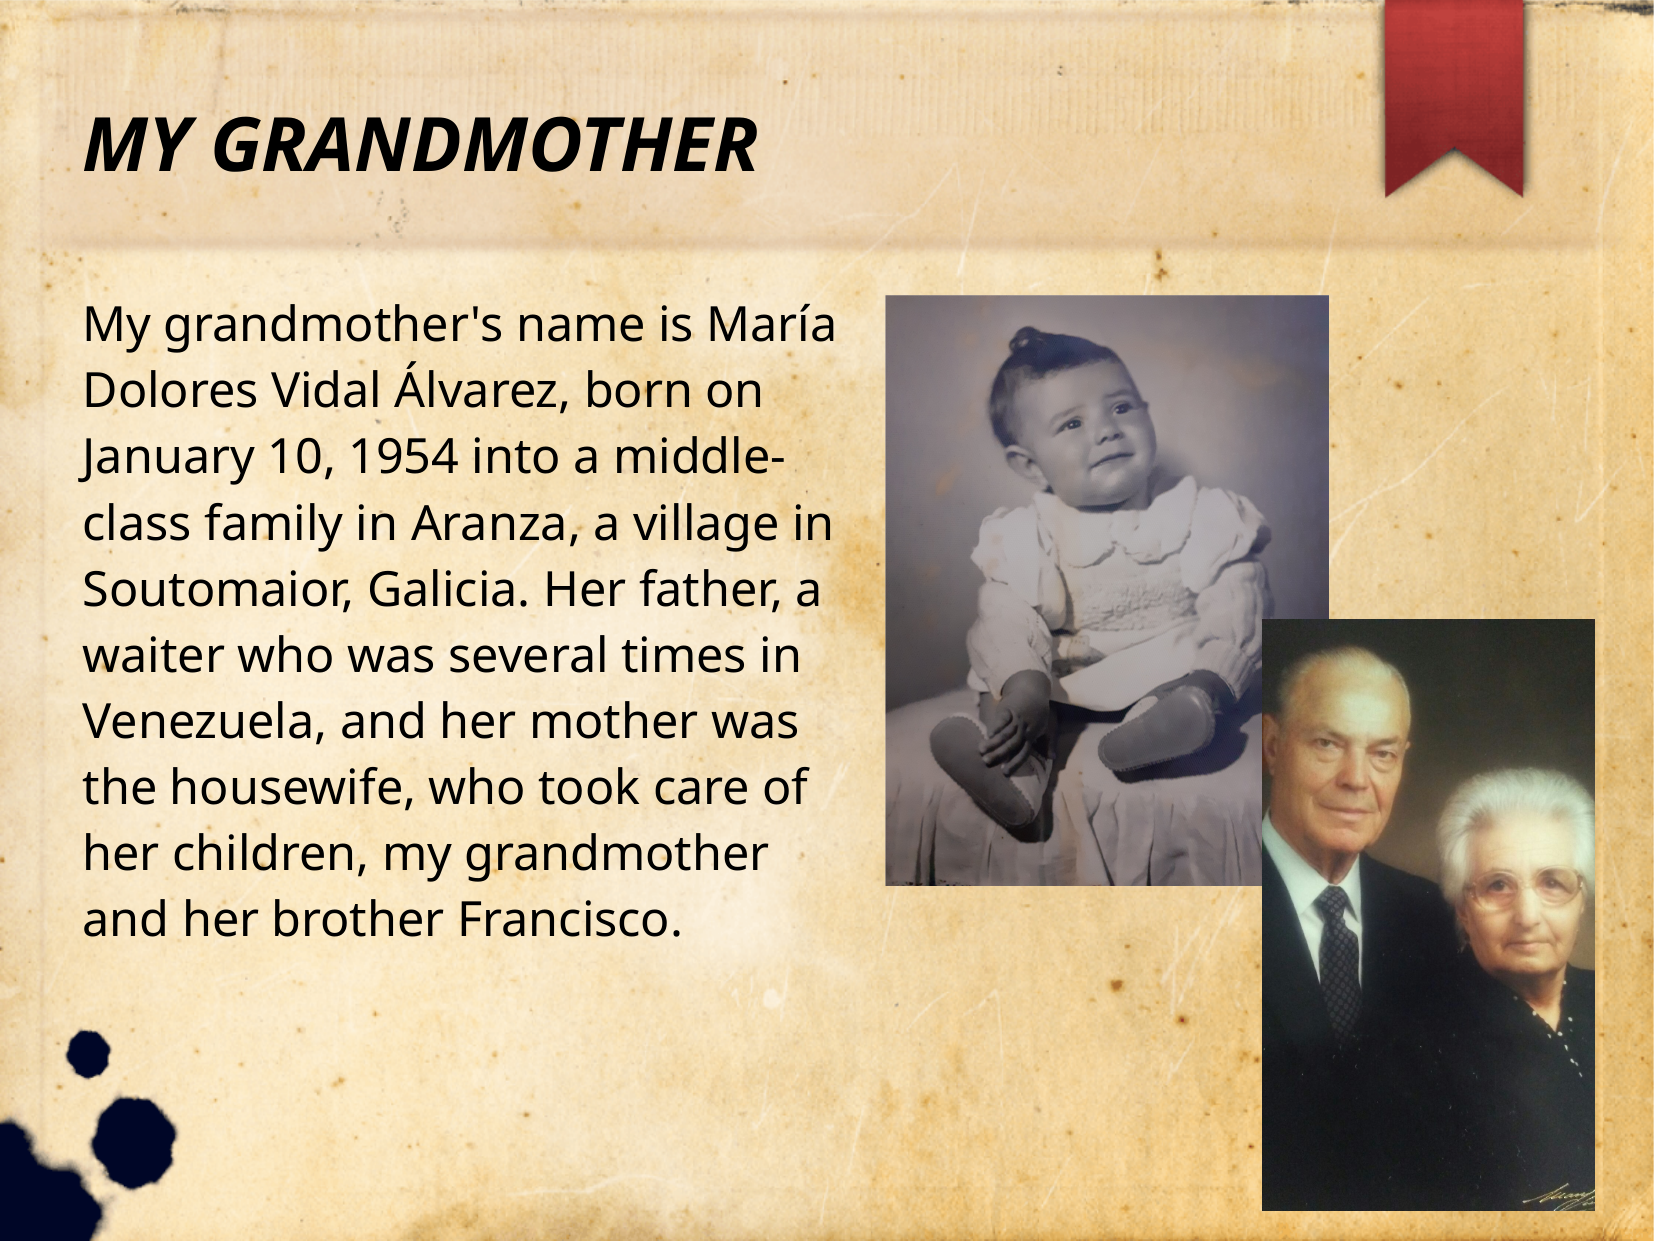

# MY GRANDMOTHER
My grandmother's name is María Dolores Vidal Álvarez, born on January 10, 1954 into a middle-class family in Aranza, a village in Soutomaior, Galicia. Her father, a waiter who was several times in Venezuela, and her mother was the housewife, who took care of her children, my grandmother and her brother Francisco.